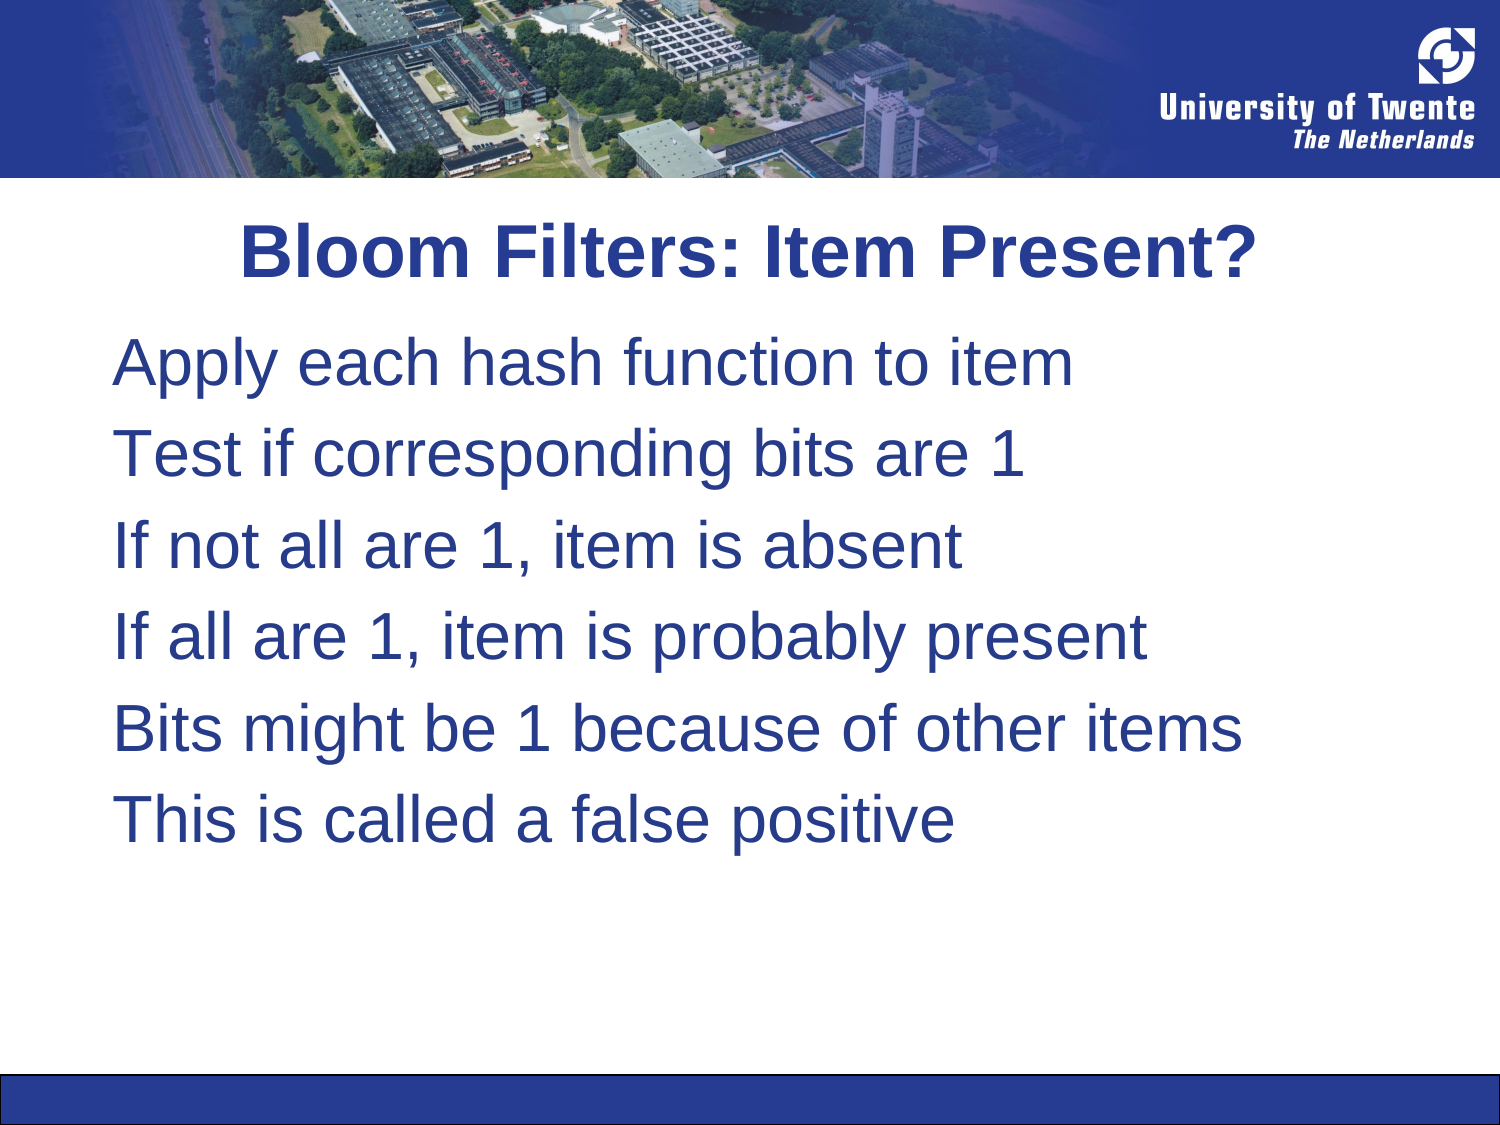

# Bloom Filters: Item Present?
Apply each hash function to item
Test if corresponding bits are 1
If not all are 1, item is absent
If all are 1, item is probably present
Bits might be 1 because of other items
This is called a false positive